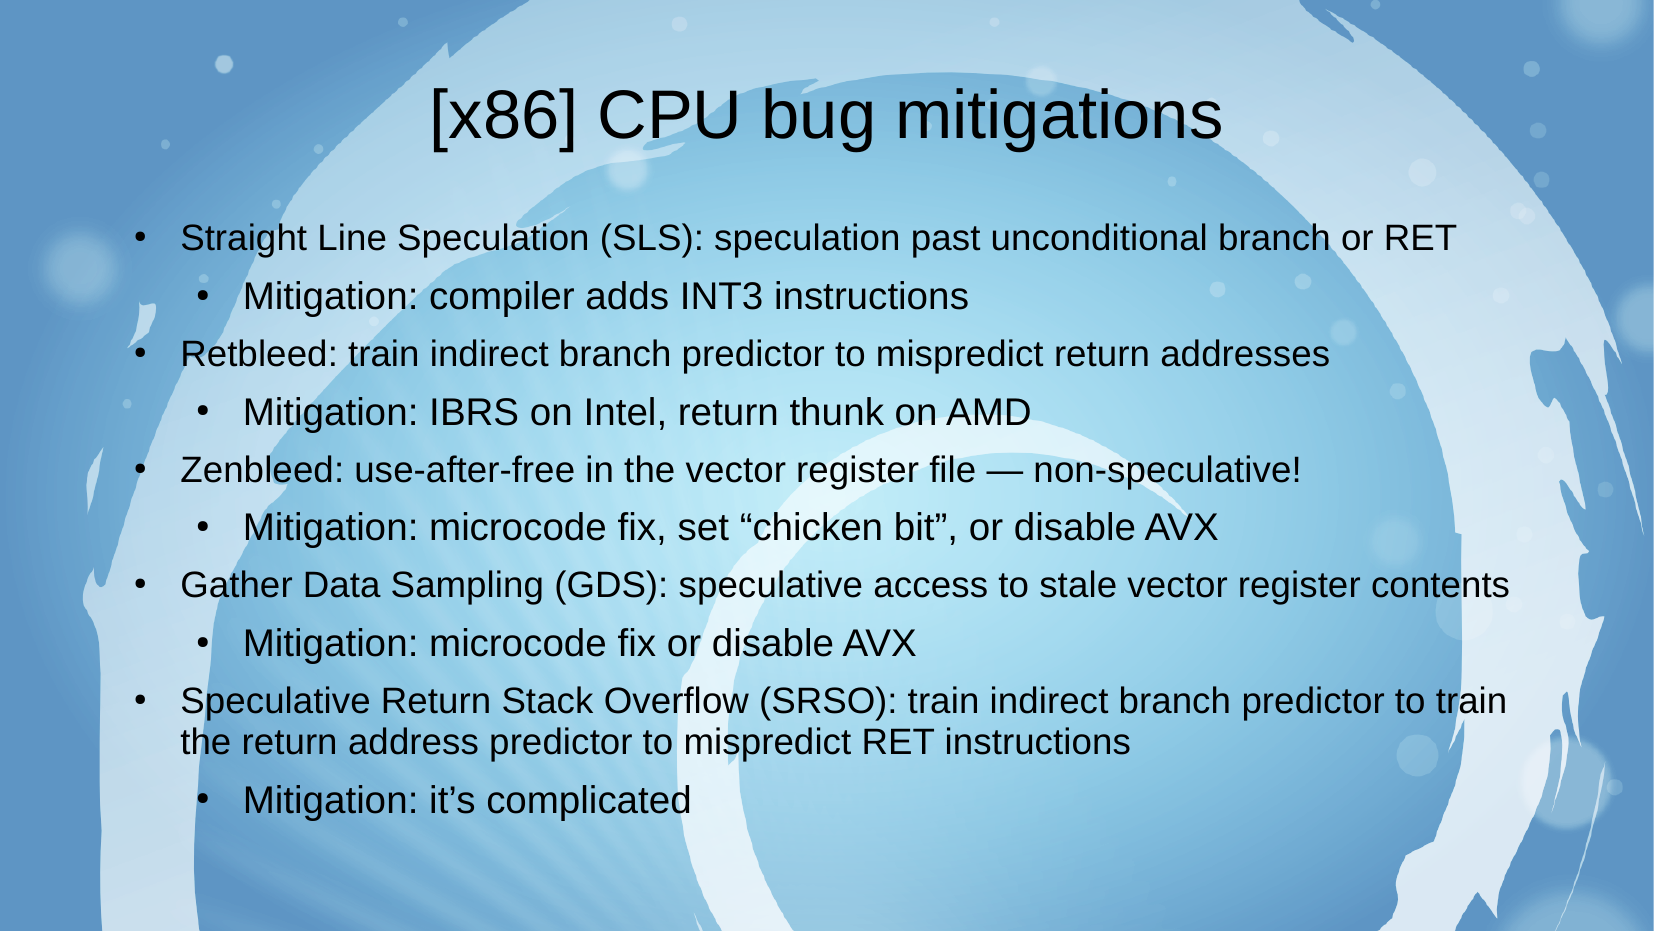

# [x86] CPU bug mitigations
Straight Line Speculation (SLS): speculation past unconditional branch or RET
Mitigation: compiler adds INT3 instructions
Retbleed: train indirect branch predictor to mispredict return addresses
Mitigation: IBRS on Intel, return thunk on AMD
Zenbleed: use-after-free in the vector register file — non-speculative!
Mitigation: microcode fix, set “chicken bit”, or disable AVX
Gather Data Sampling (GDS): speculative access to stale vector register contents
Mitigation: microcode fix or disable AVX
Speculative Return Stack Overflow (SRSO): train indirect branch predictor to train the return address predictor to mispredict RET instructions
Mitigation: it’s complicated